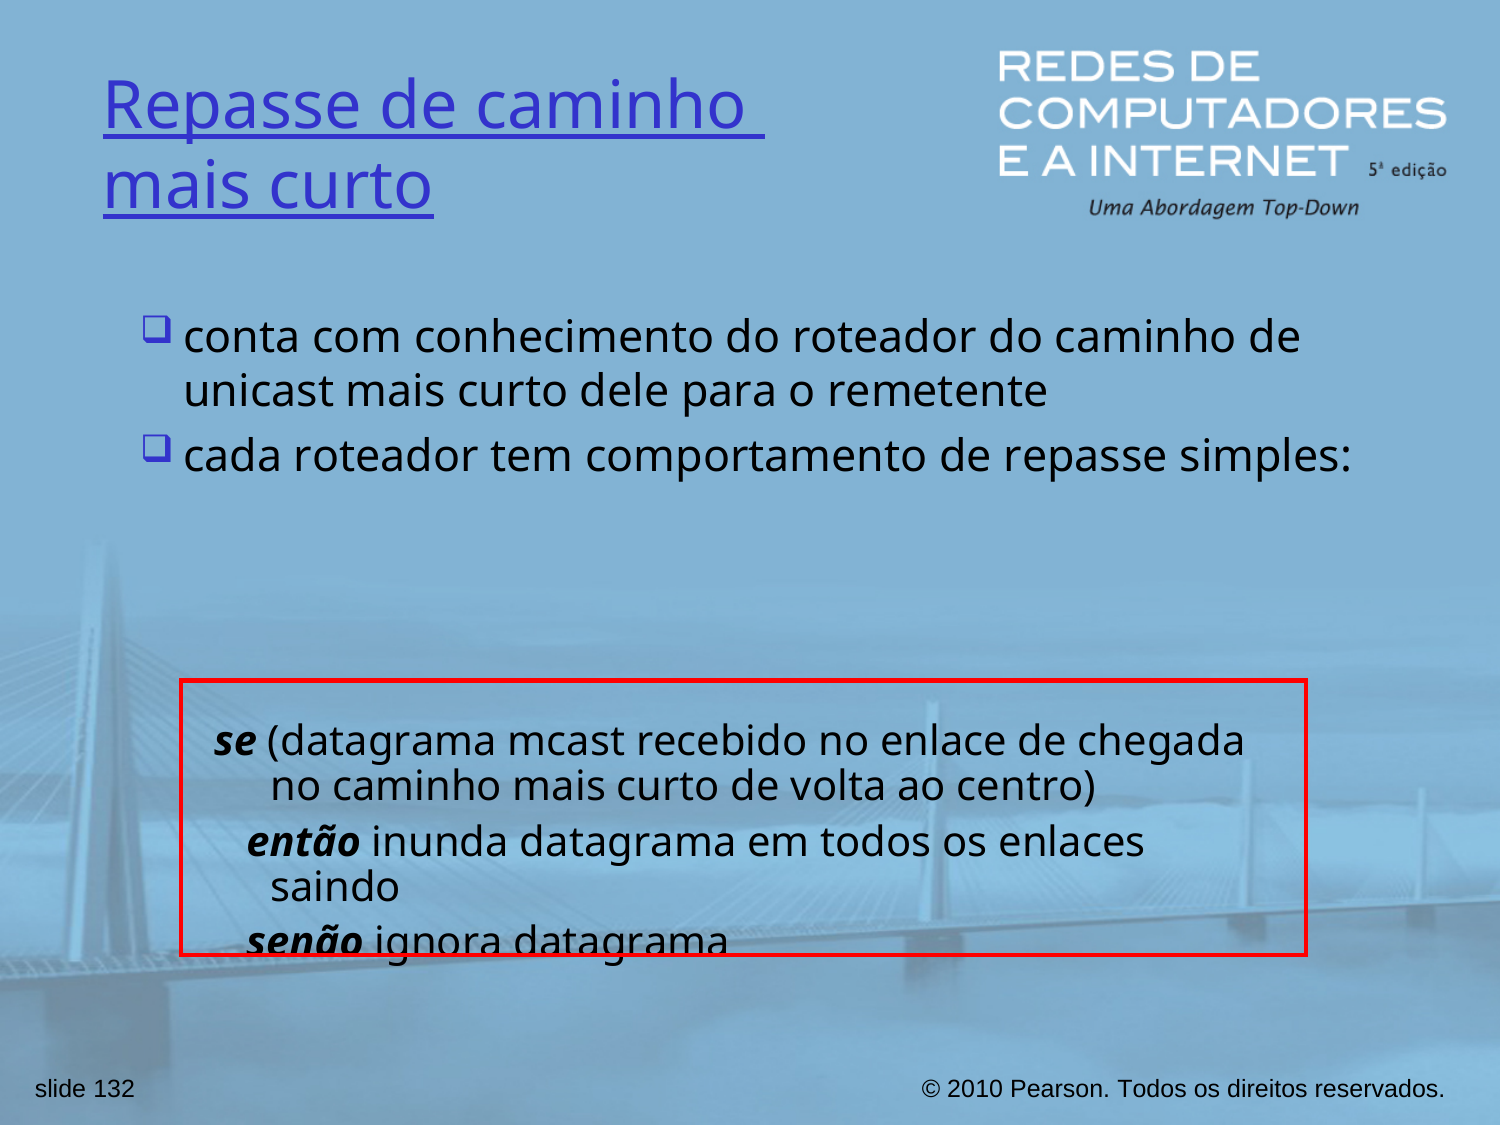

# Repasse de caminho mais curto
conta com conhecimento do roteador do caminho de unicast mais curto dele para o remetente
cada roteador tem comportamento de repasse simples:
se (datagrama mcast recebido no enlace de chegada no caminho mais curto de volta ao centro)
 então inunda datagrama em todos os enlaces saindo
 senão ignora datagrama